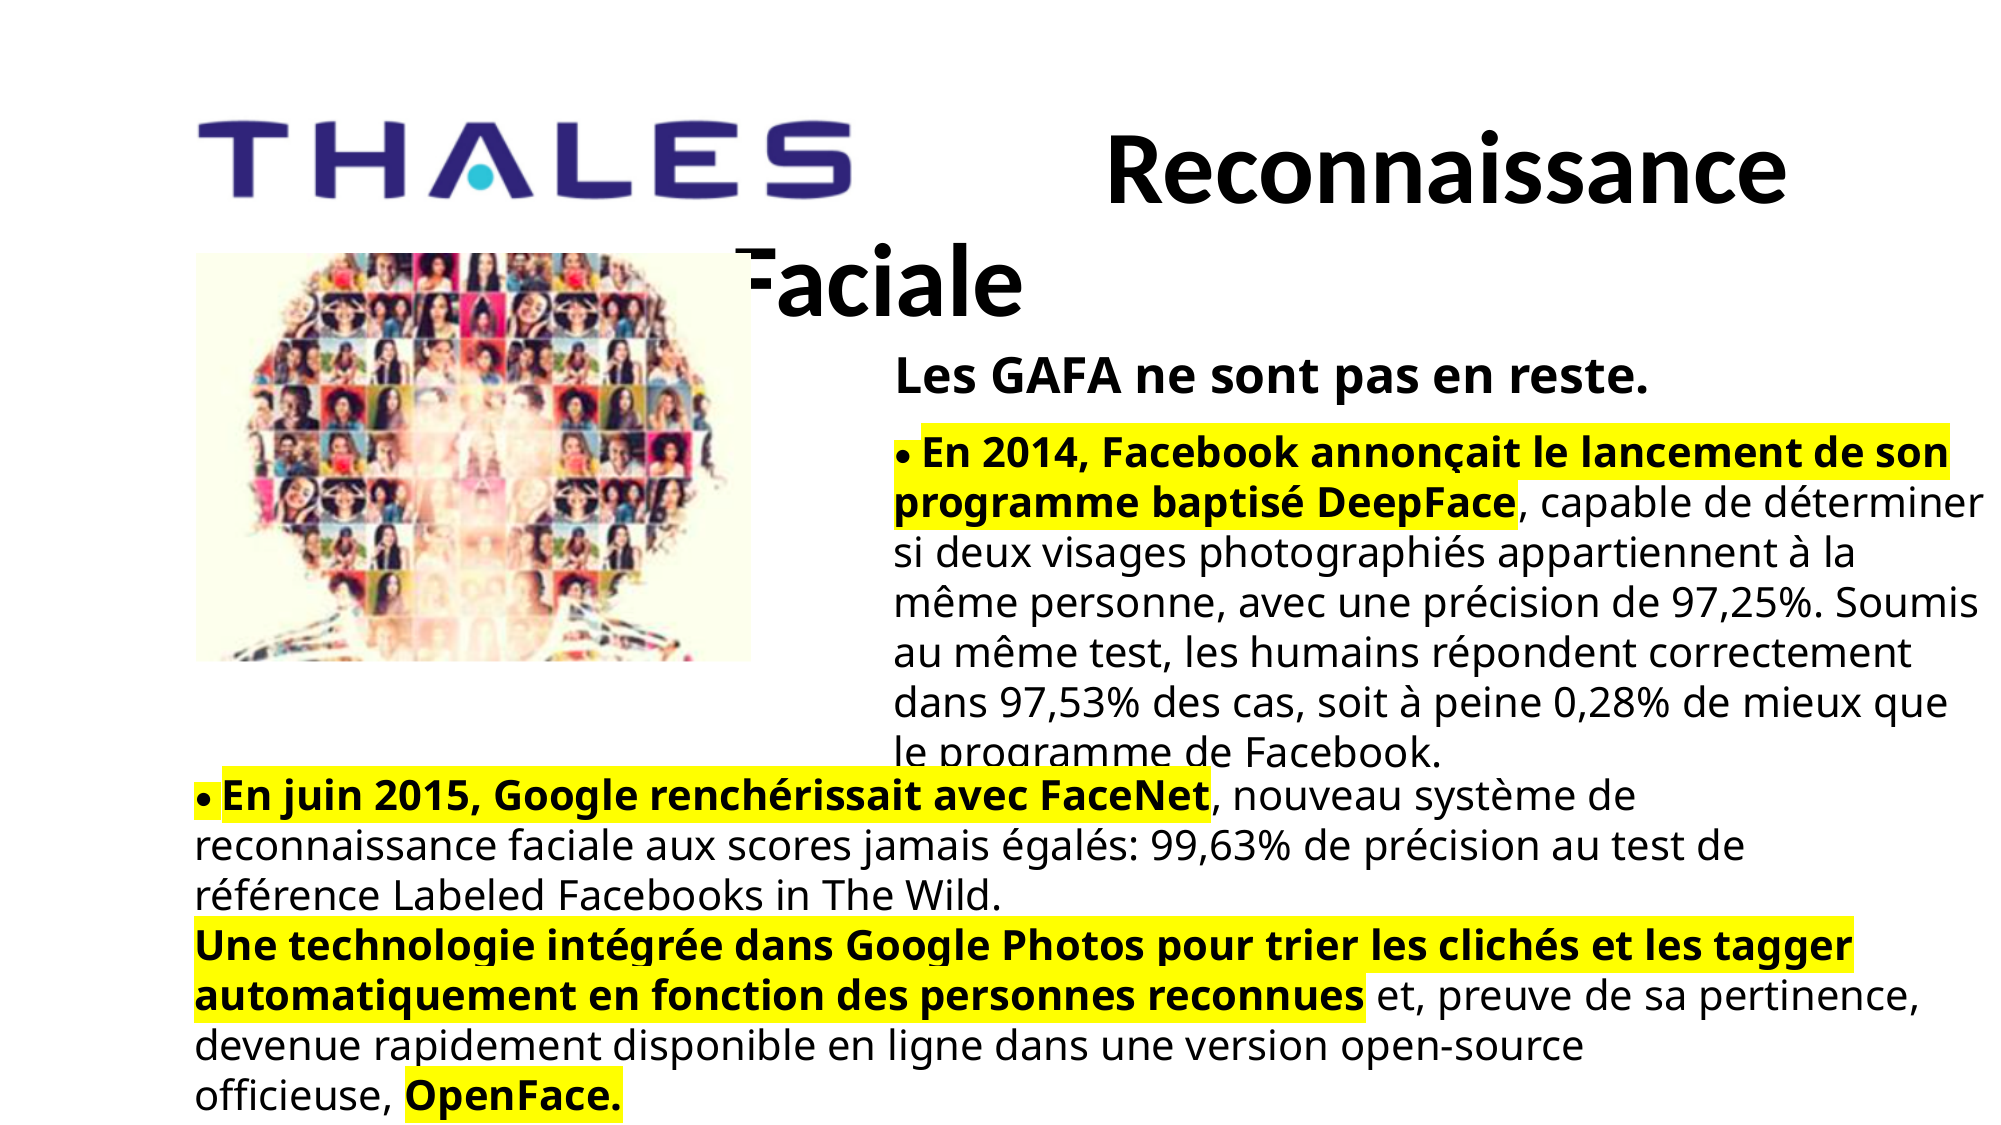

# Reconnaissance Faciale
Les GAFA ne sont pas en reste.
• En 2014, Facebook annonçait le lancement de son programme baptisé DeepFace, capable de déterminer si deux visages photographiés appartiennent à la même personne, avec une précision de 97,25%. Soumis au même test, les humains répondent correctement dans 97,53% des cas, soit à peine 0,28% de mieux que le programme de Facebook.
• En juin 2015, Google renchérissait avec FaceNet, nouveau système de reconnaissance faciale aux scores jamais égalés: 99,63% de précision au test de référence Labeled Facebooks in The Wild.
Une technologie intégrée dans Google Photos pour trier les clichés et les tagger automatiquement en fonction des personnes reconnues et, preuve de sa pertinence, devenue rapidement disponible en ligne dans une version open-source officieuse, OpenFace.